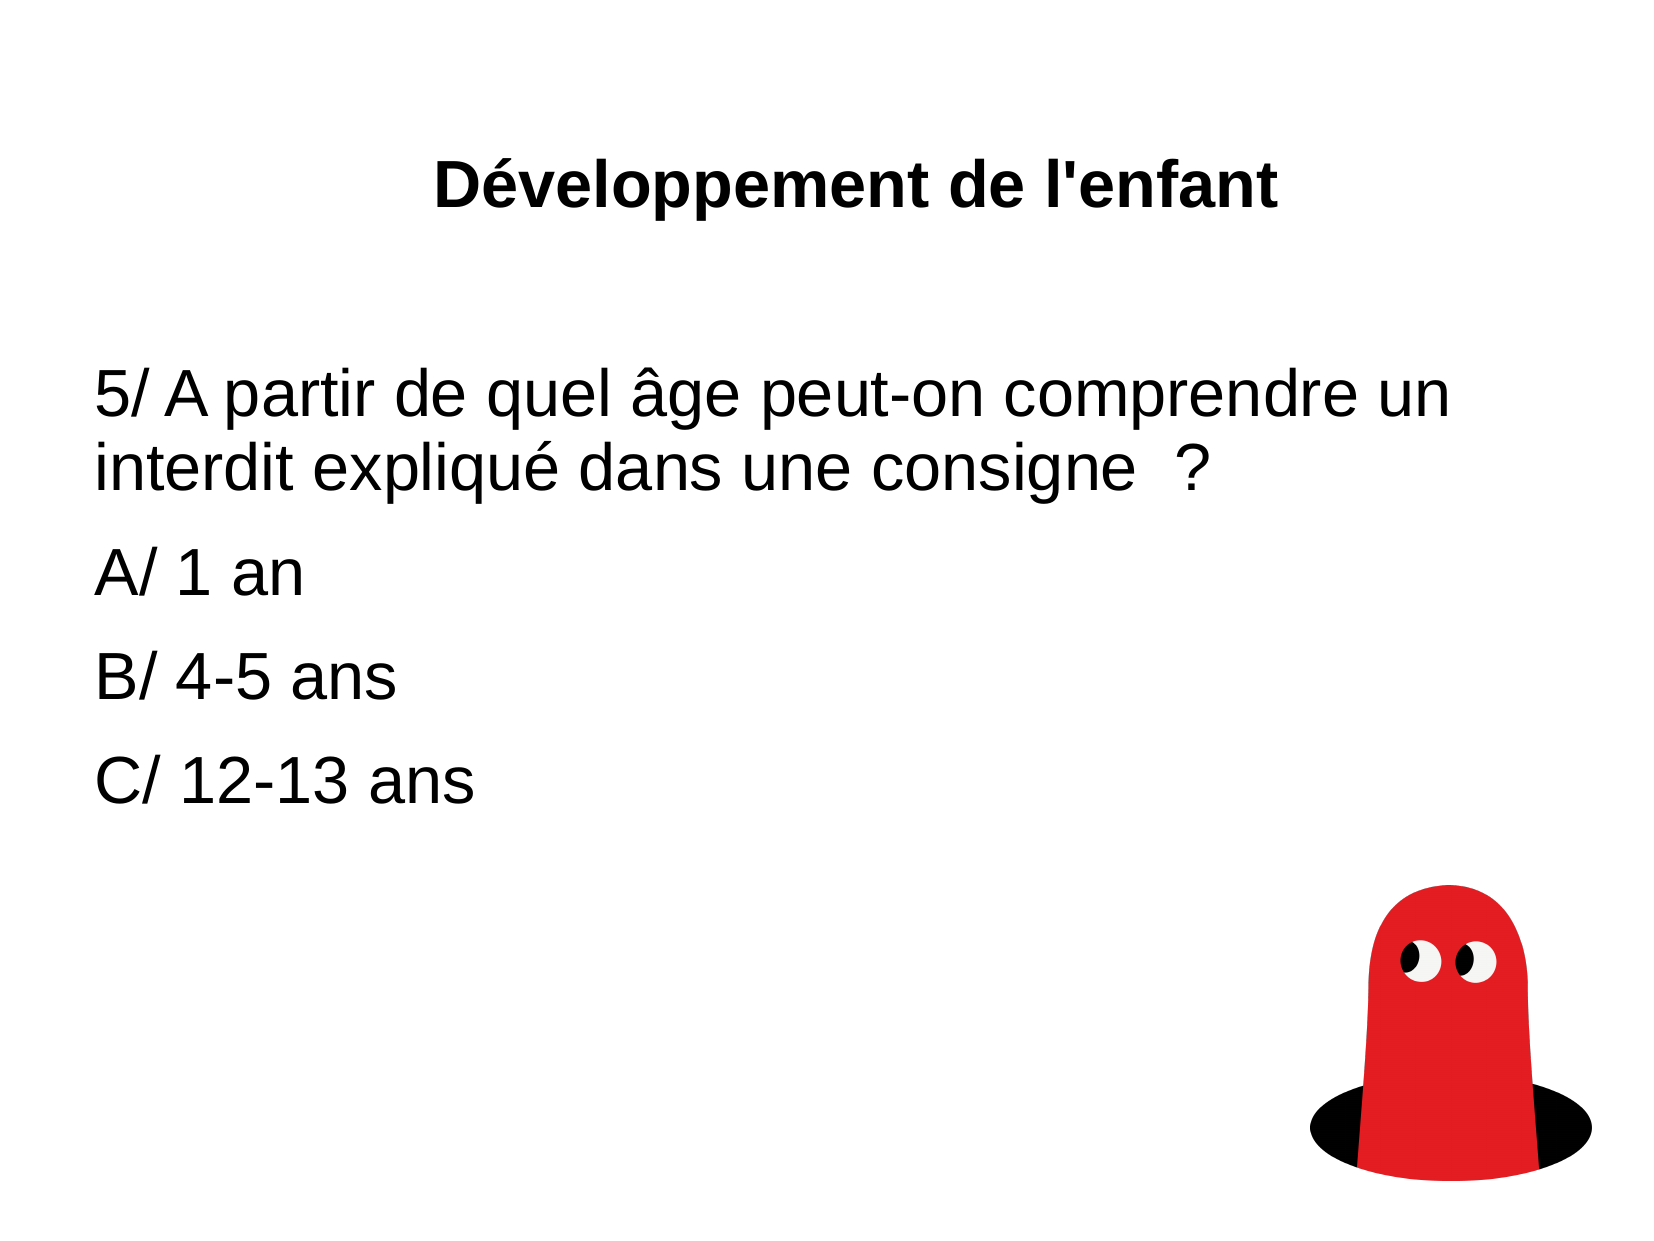

# Développement de l'enfant
5/ A partir de quel âge peut-on comprendre un interdit expliqué dans une consigne  ?
A/ 1 an
B/ 4-5 ans
C/ 12-13 ans